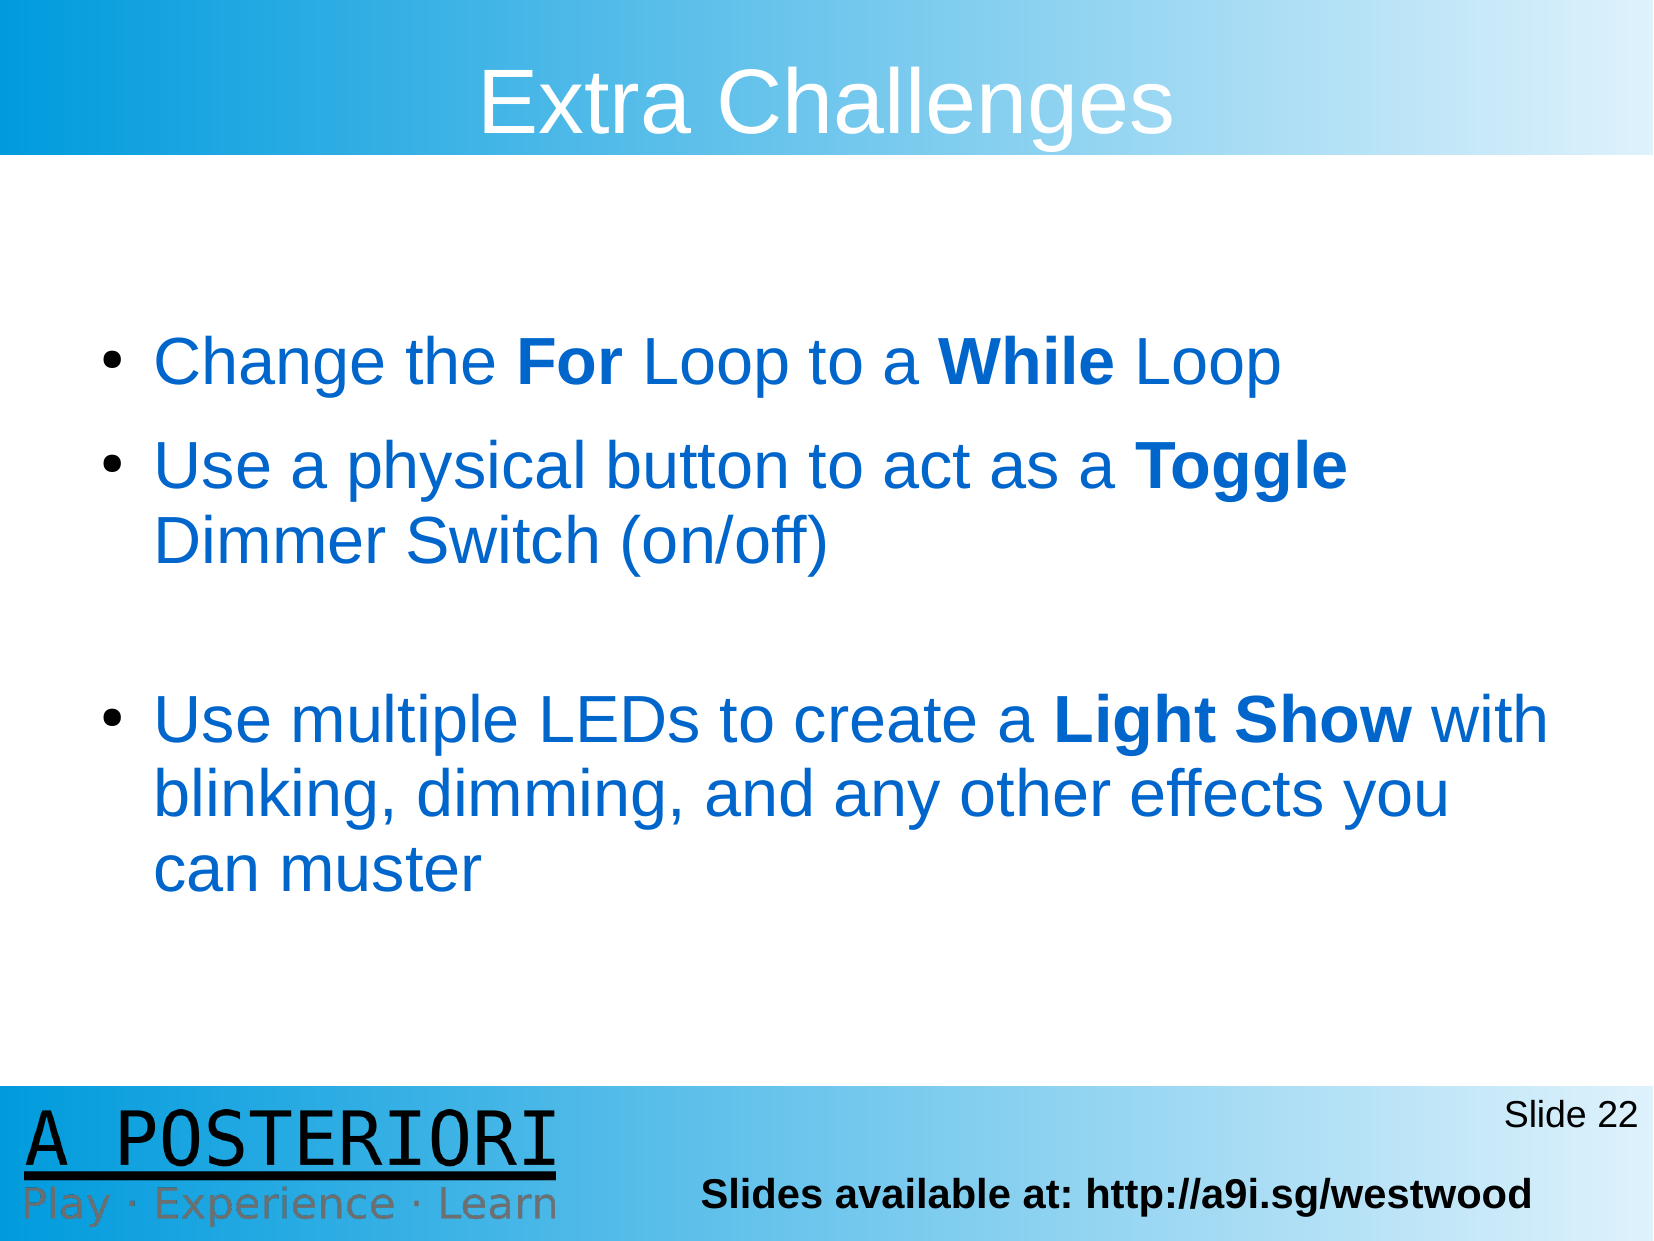

# Extra Challenges
Change the For Loop to a While Loop
Use a physical button to act as a Toggle Dimmer Switch (on/off)
Use multiple LEDs to create a Light Show with blinking, dimming, and any other effects you can muster